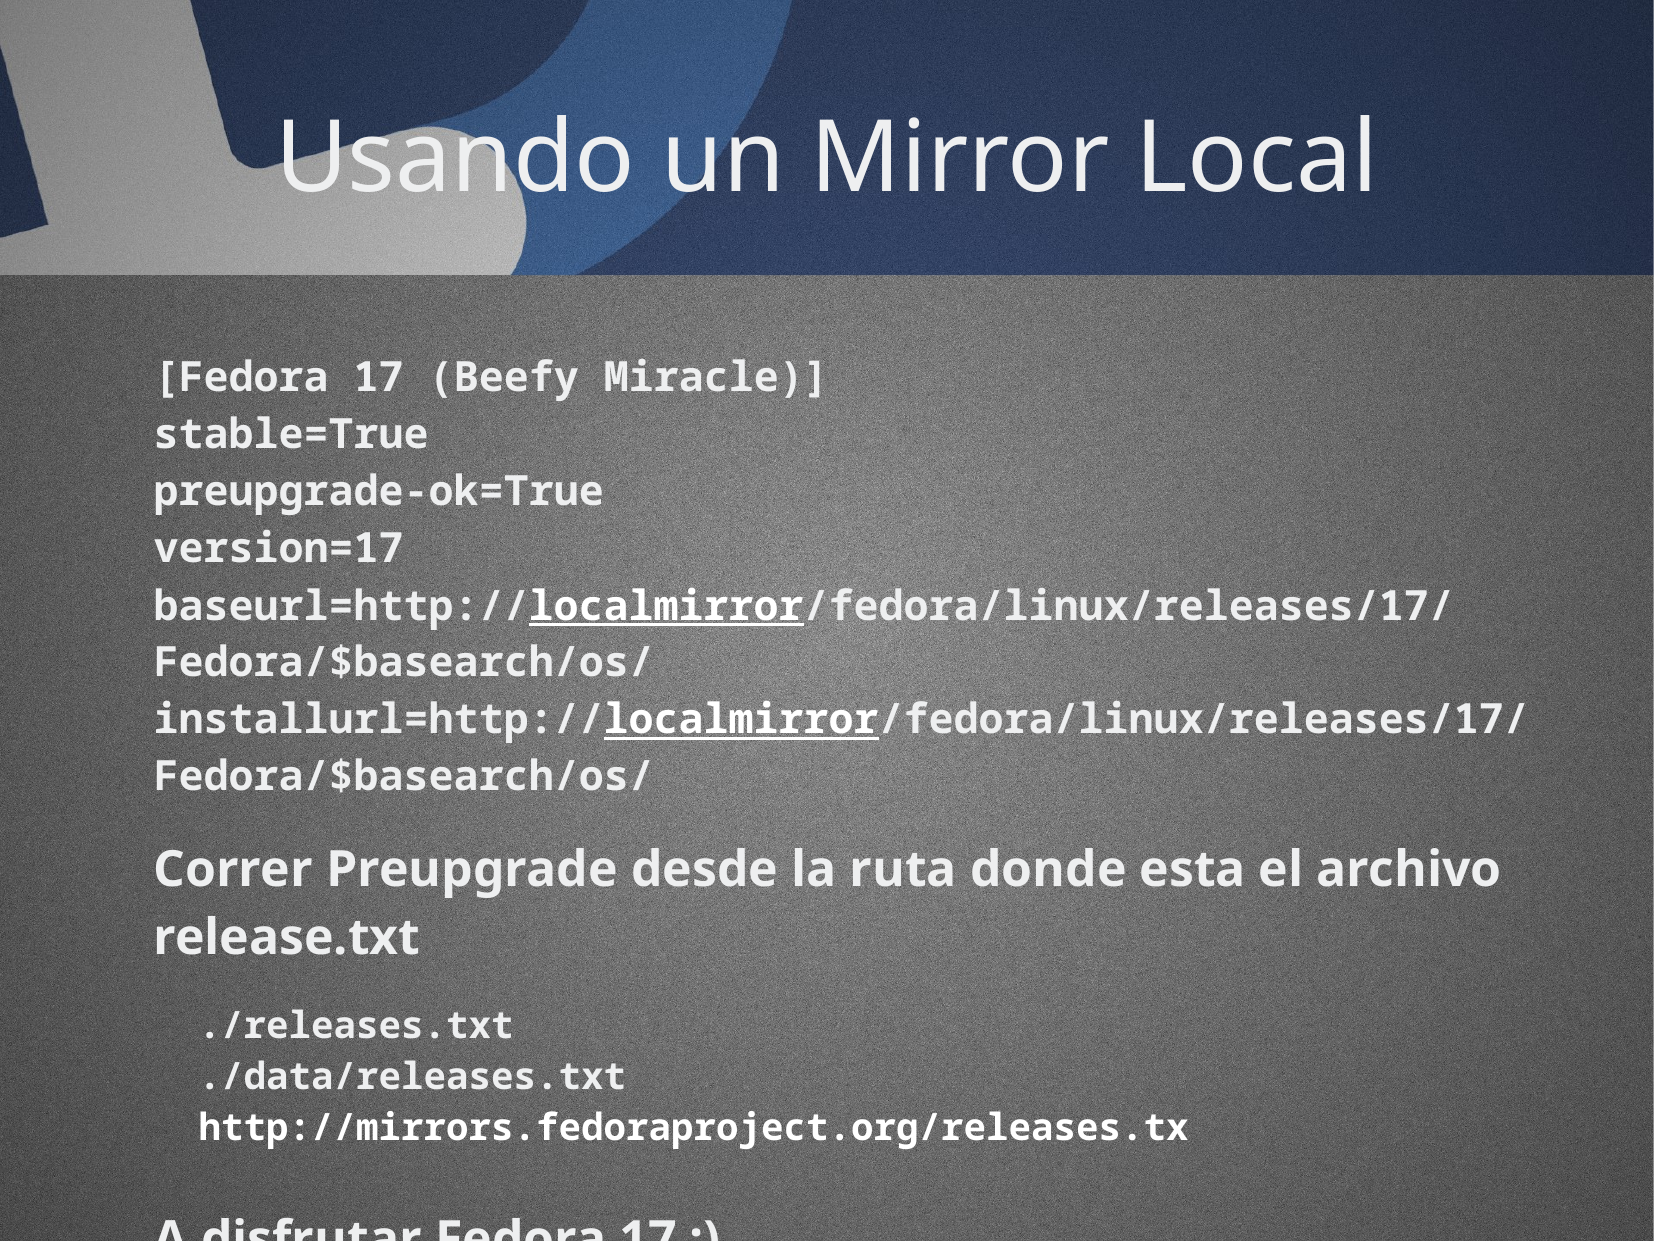

Usando un Mirror Local
# [Fedora 17 (Beefy Miracle)]
stable=True
preupgrade-ok=True
version=17
baseurl=http://localmirror/fedora/linux/releases/17/Fedora/$basearch/os/
installurl=http://localmirror/fedora/linux/releases/17/Fedora/$basearch/os/
Correr Preupgrade desde la ruta donde esta el archivo release.txt
 ./releases.txt
 ./data/releases.txt
 http://mirrors.fedoraproject.org/releases.tx
A disfrutar Fedora 17 :)